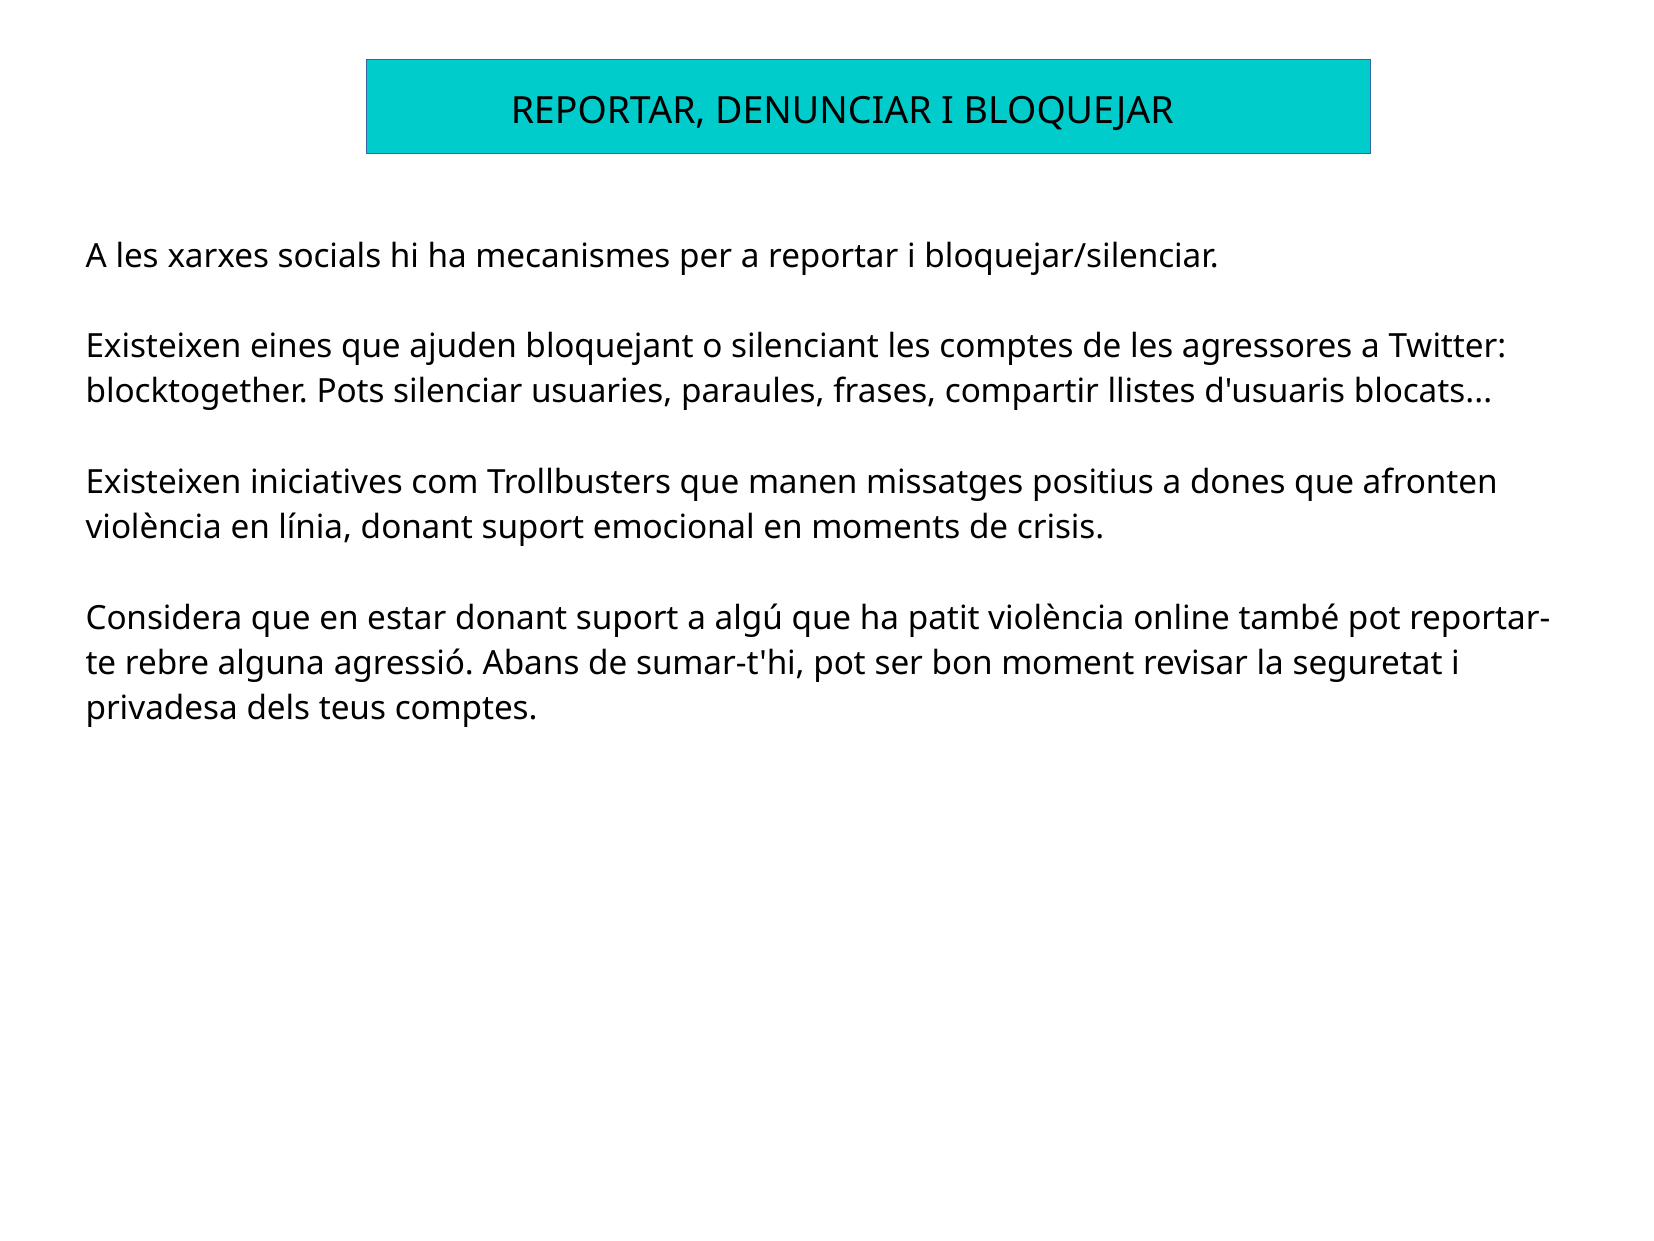

REPORTAR, DENUNCIAR I BLOQUEJAR
A les xarxes socials hi ha mecanismes per a reportar i bloquejar/silenciar.
Existeixen eines que ajuden bloquejant o silenciant les comptes de les agressores a Twitter: blocktogether. Pots silenciar usuaries, paraules, frases, compartir llistes d'usuaris blocats...
Existeixen iniciatives com Trollbusters que manen missatges positius a dones que afronten violència en línia, donant suport emocional en moments de crisis.
Considera que en estar donant suport a algú que ha patit violència online també pot reportar-te rebre alguna agressió. Abans de sumar-t'hi, pot ser bon moment revisar la seguretat i privadesa dels teus comptes.